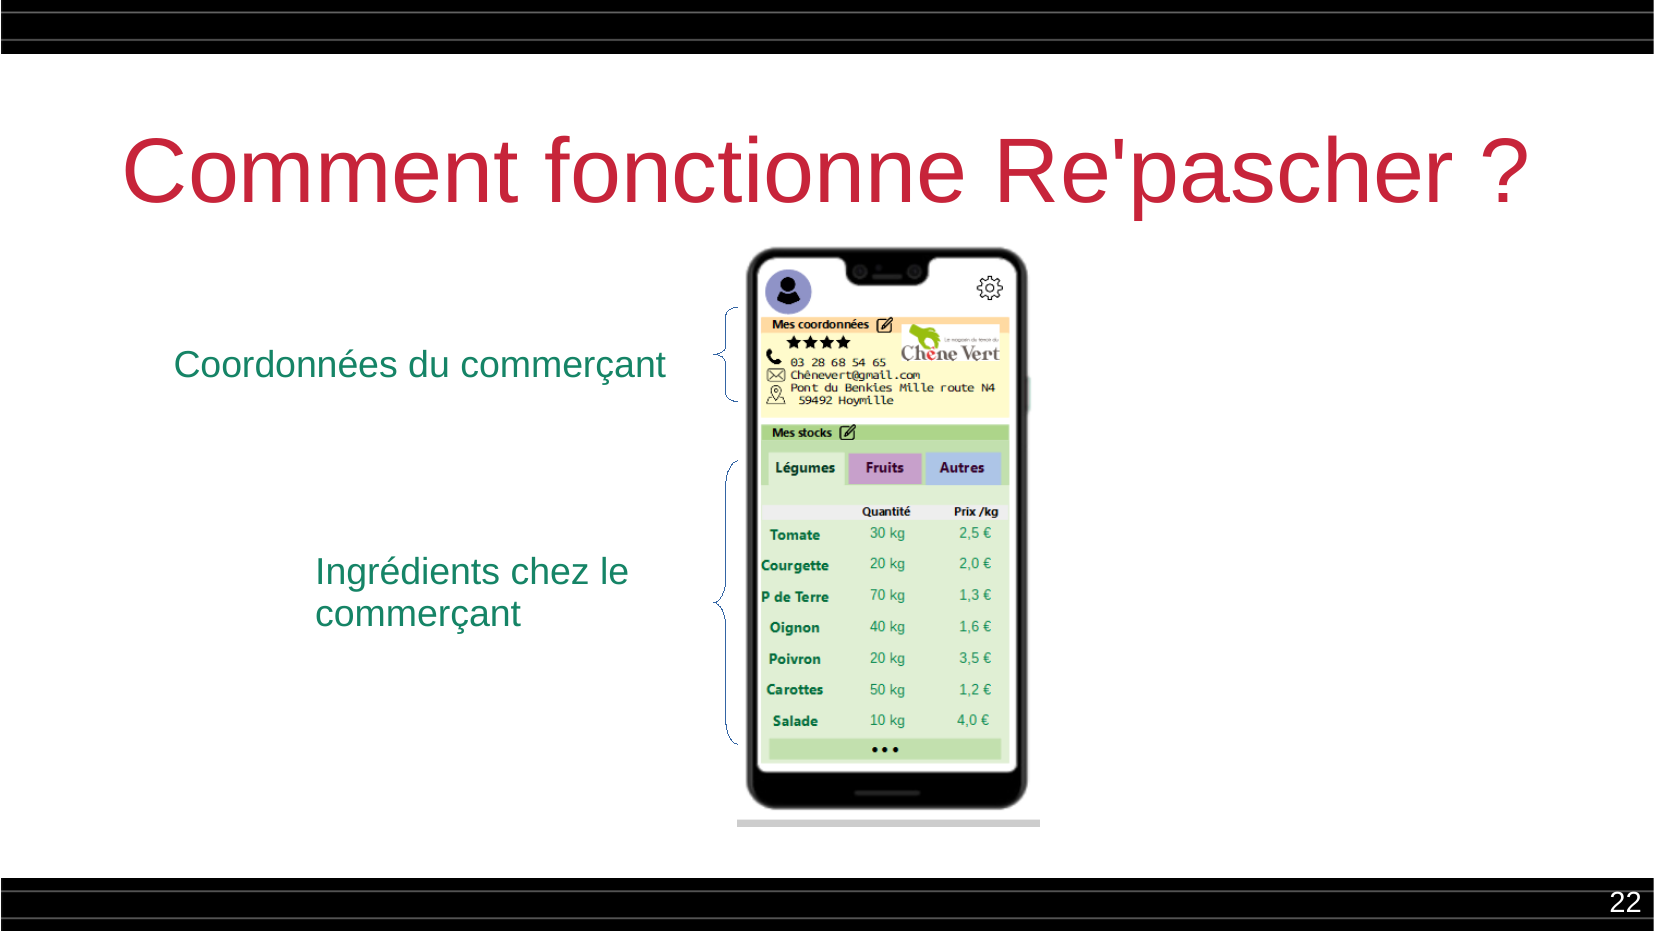

# Comment fonctionne Re'pascher ?
Coordonnées du commerçant
Ingrédients chez le commerçant